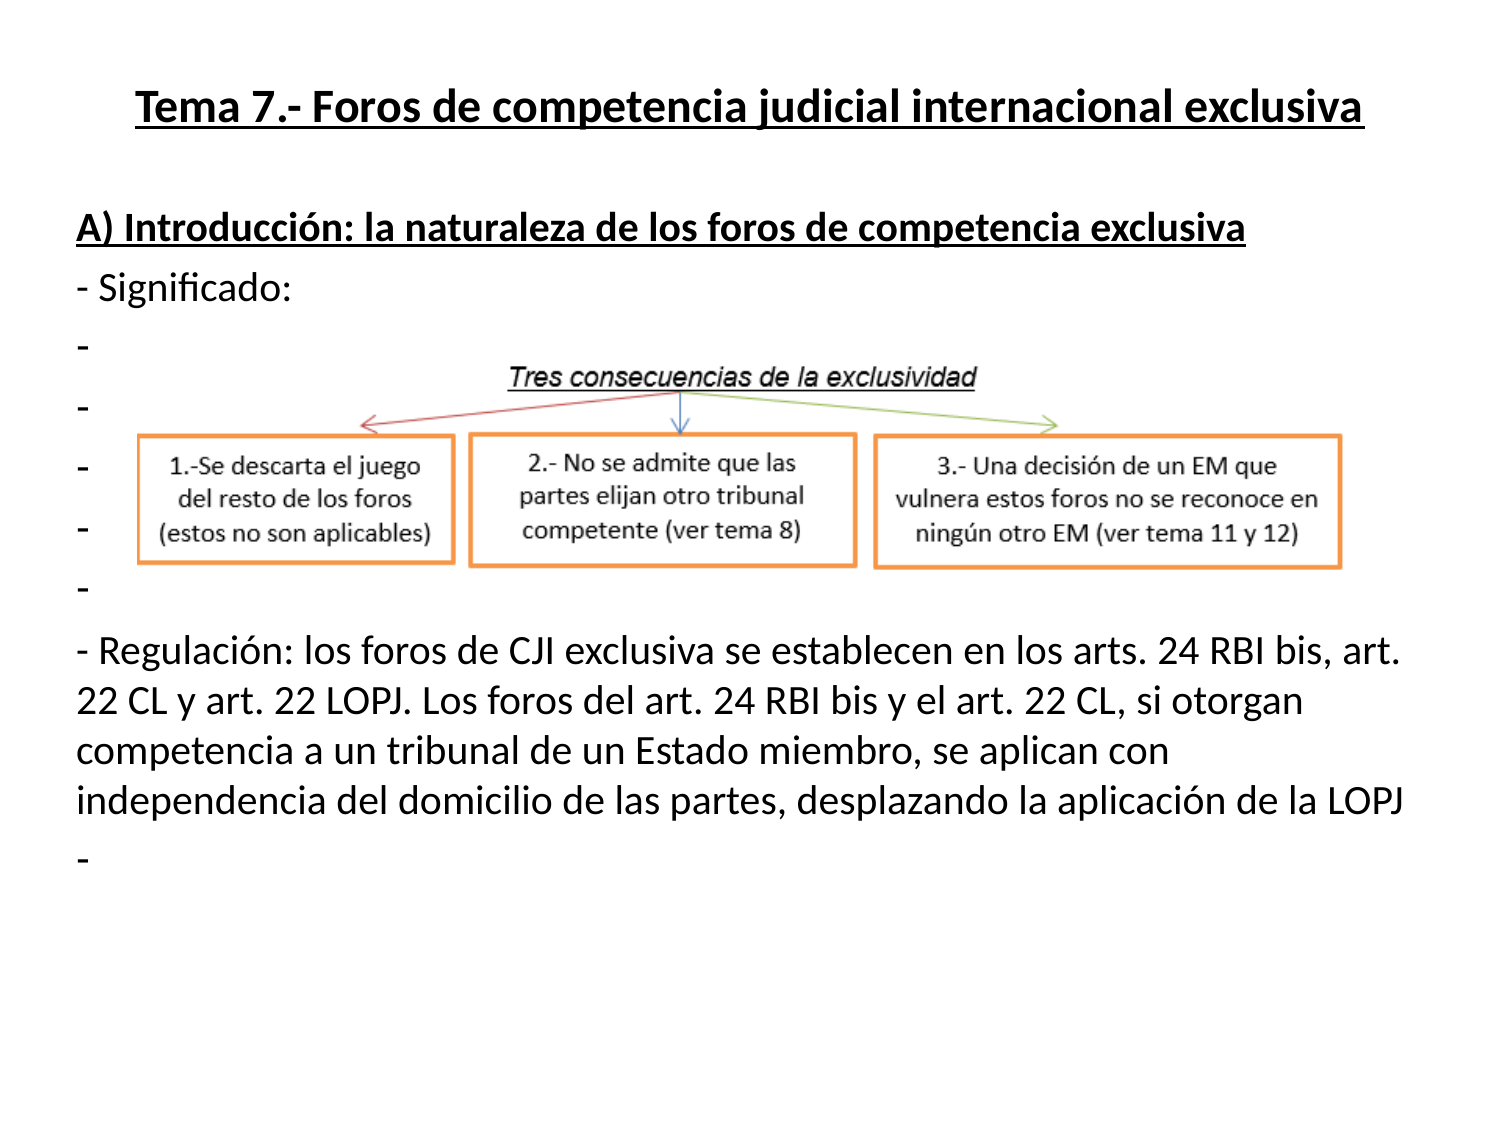

# Tema 7.- Foros de competencia judicial internacional exclusiva
A) Introducción: la naturaleza de los foros de competencia exclusiva
- Significado:
- Regulación: los foros de CJI exclusiva se establecen en los arts. 24 RBI bis, art. 22 CL y art. 22 LOPJ. Los foros del art. 24 RBI bis y el art. 22 CL, si otorgan competencia a un tribunal de un Estado miembro, se aplican con independencia del domicilio de las partes, desplazando la aplicación de la LOPJ